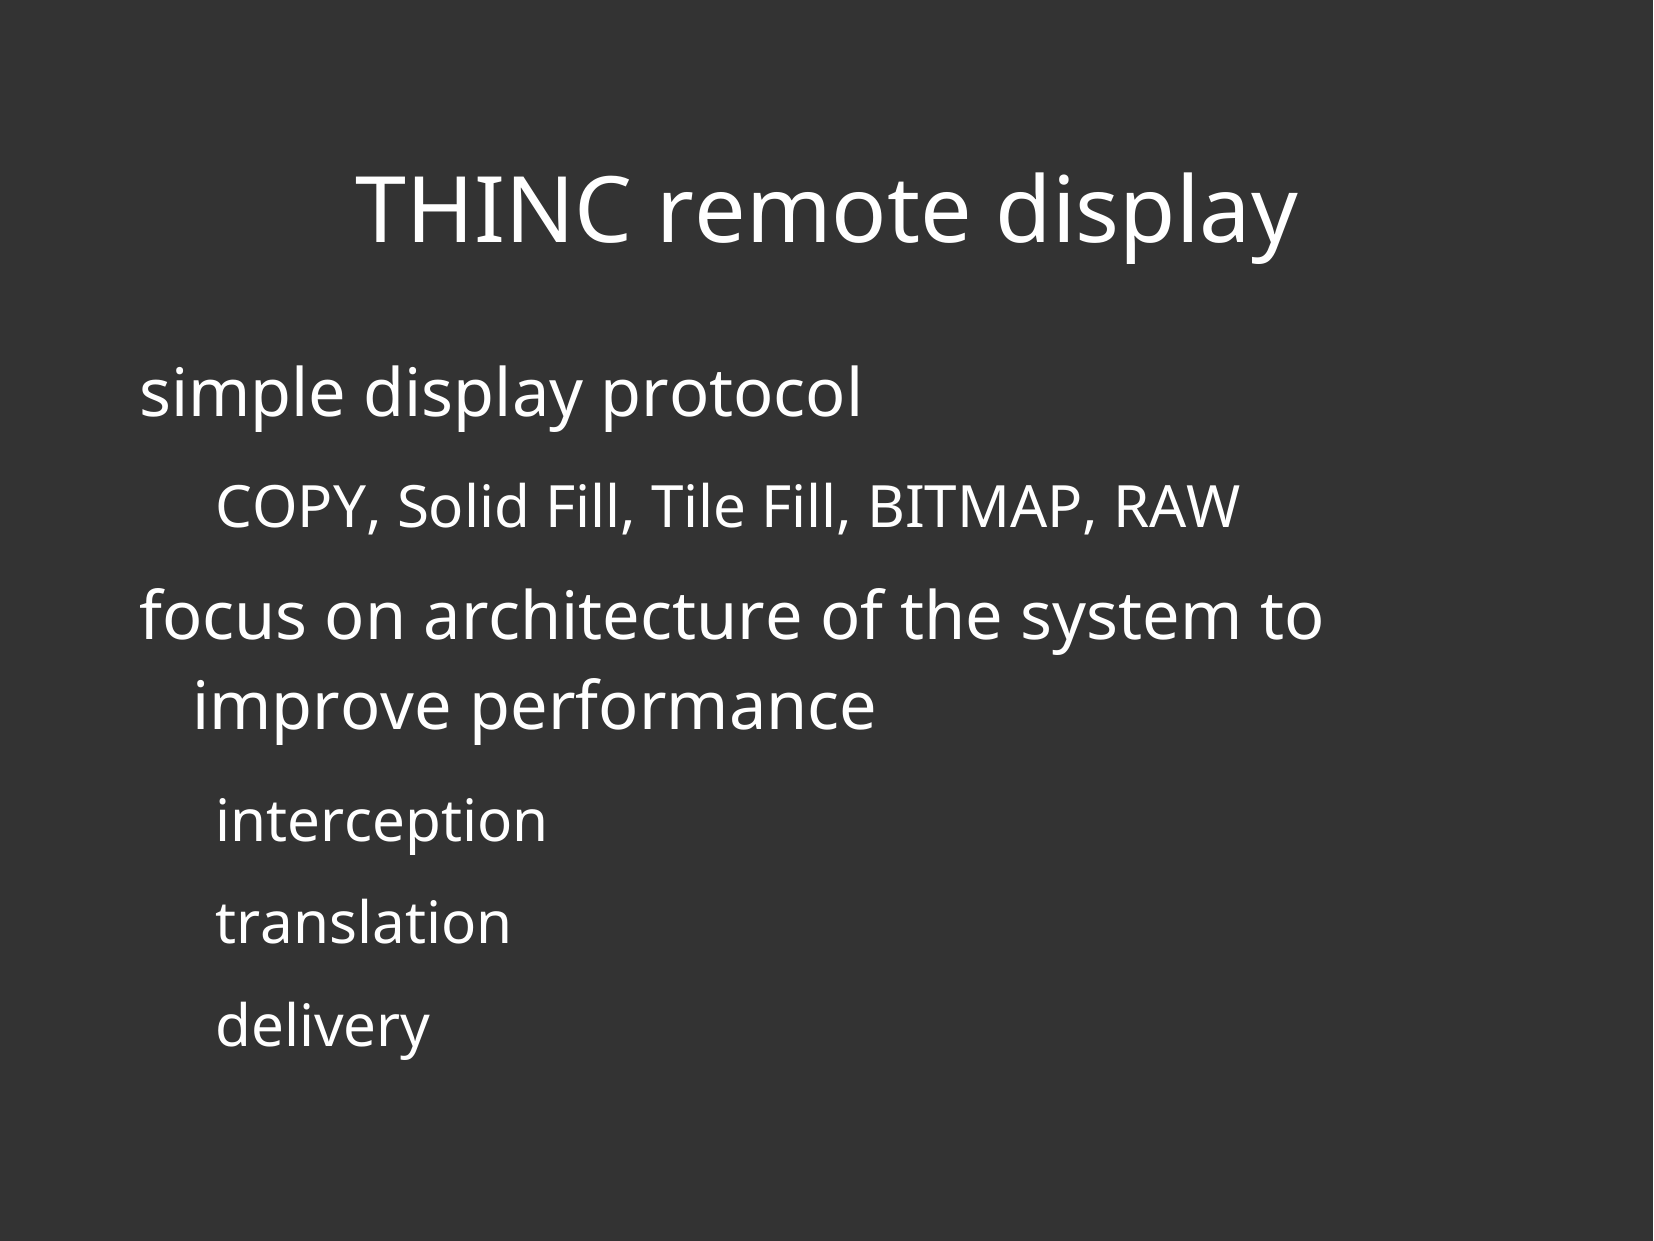

# THINC remote display
simple display protocol
COPY, Solid Fill, Tile Fill, BITMAP, RAW
focus on architecture of the system to improve performance
interception
translation
delivery